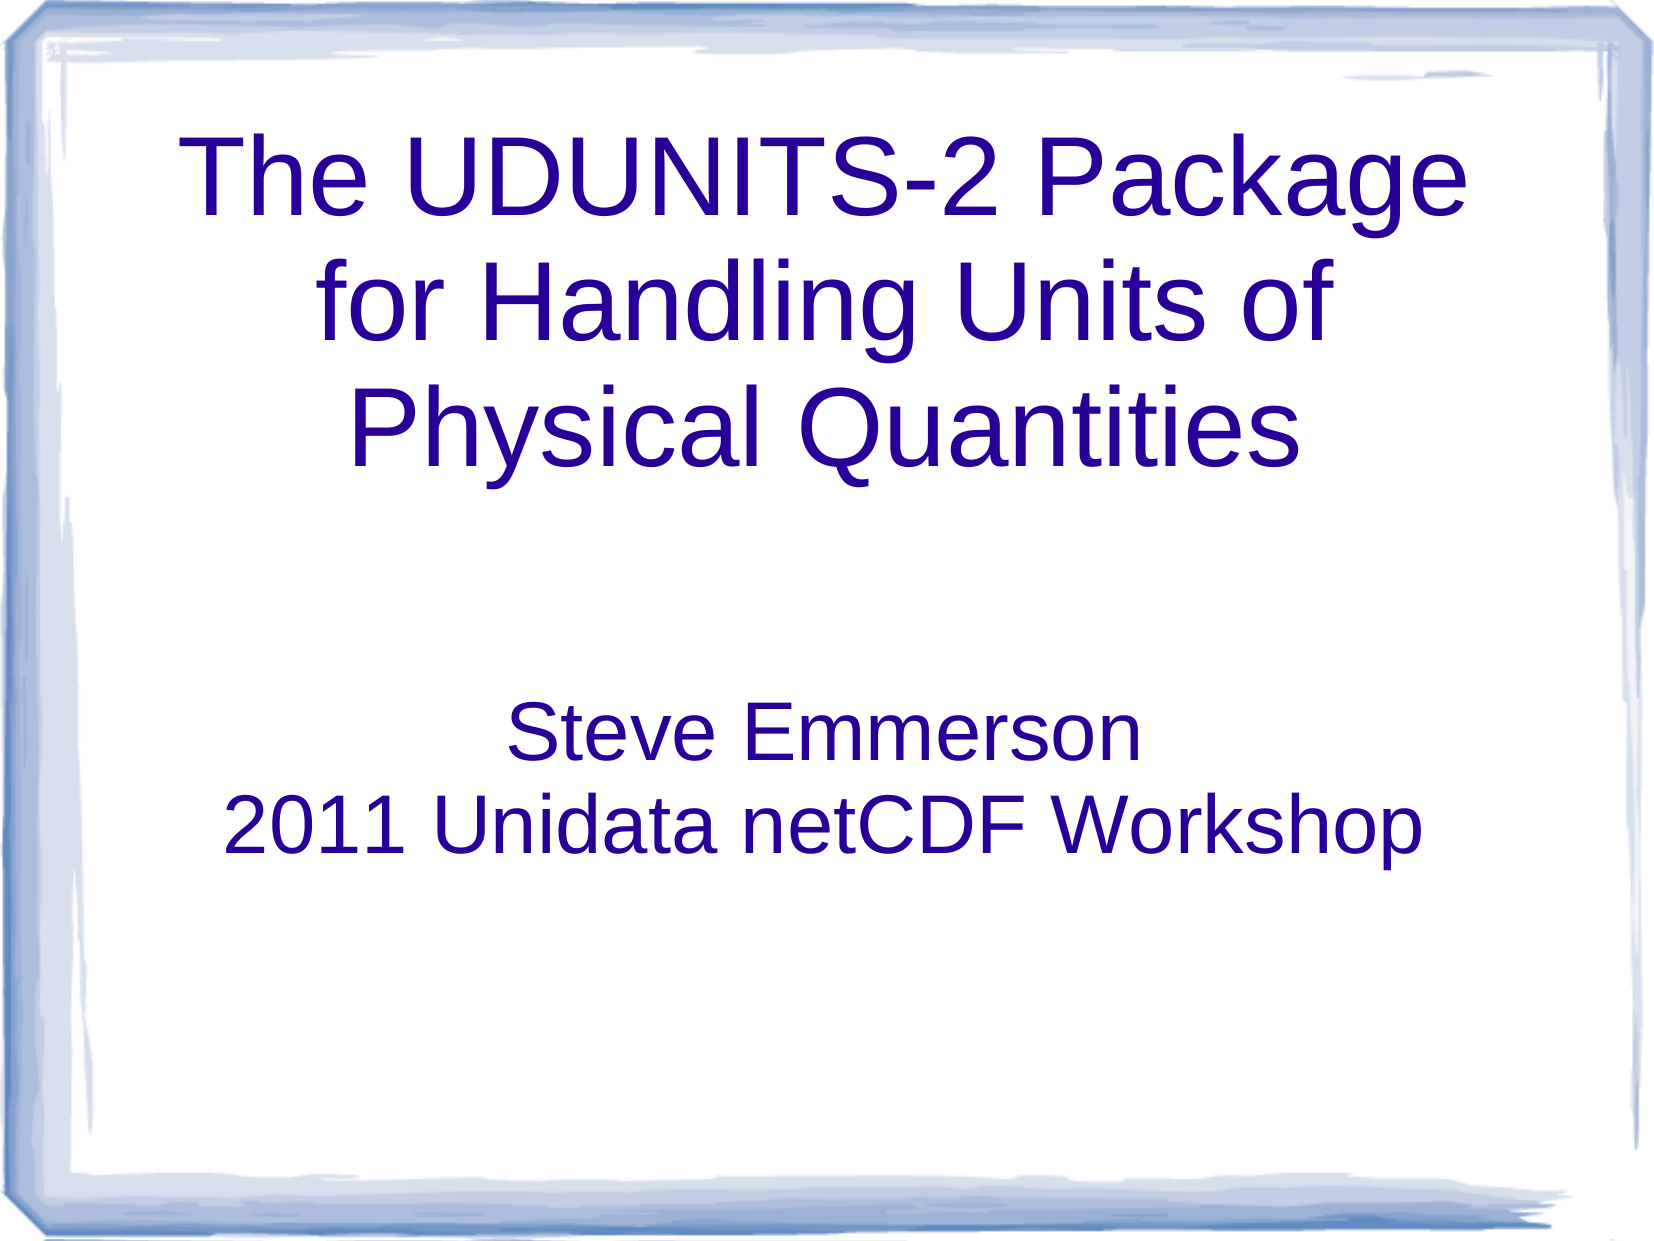

# The UDUNITS-2 Package for Handling Units of Physical Quantities Steve Emmerson 2011 Unidata netCDF Workshop